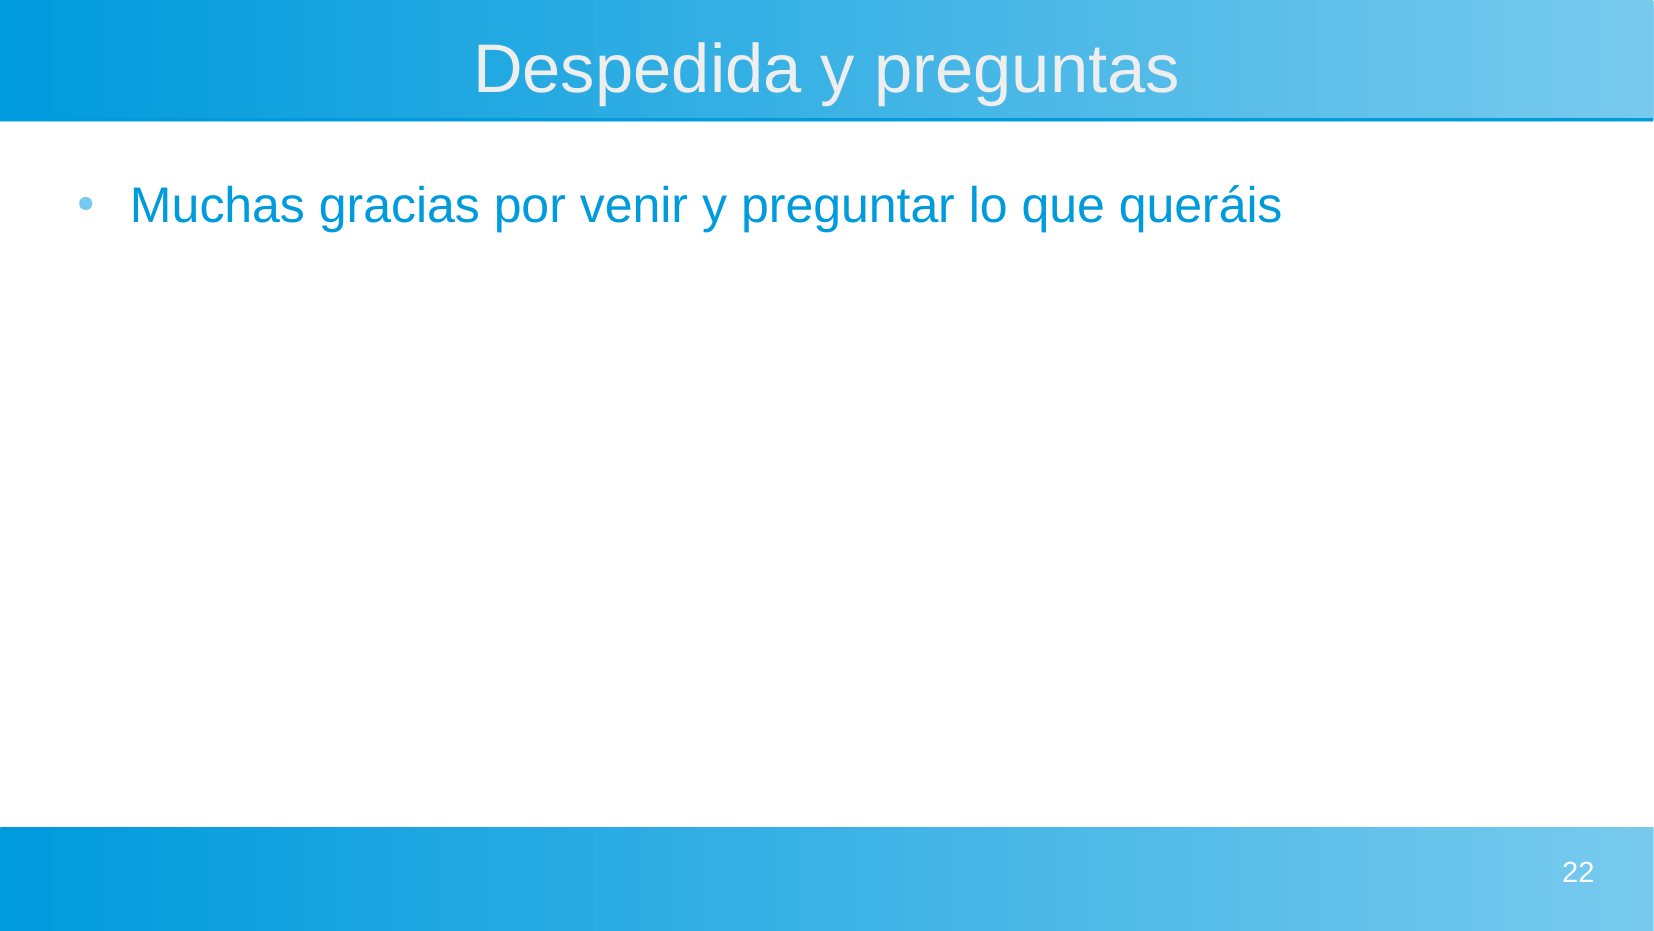

# Despedida y preguntas
Muchas gracias por venir y preguntar lo que queráis
22